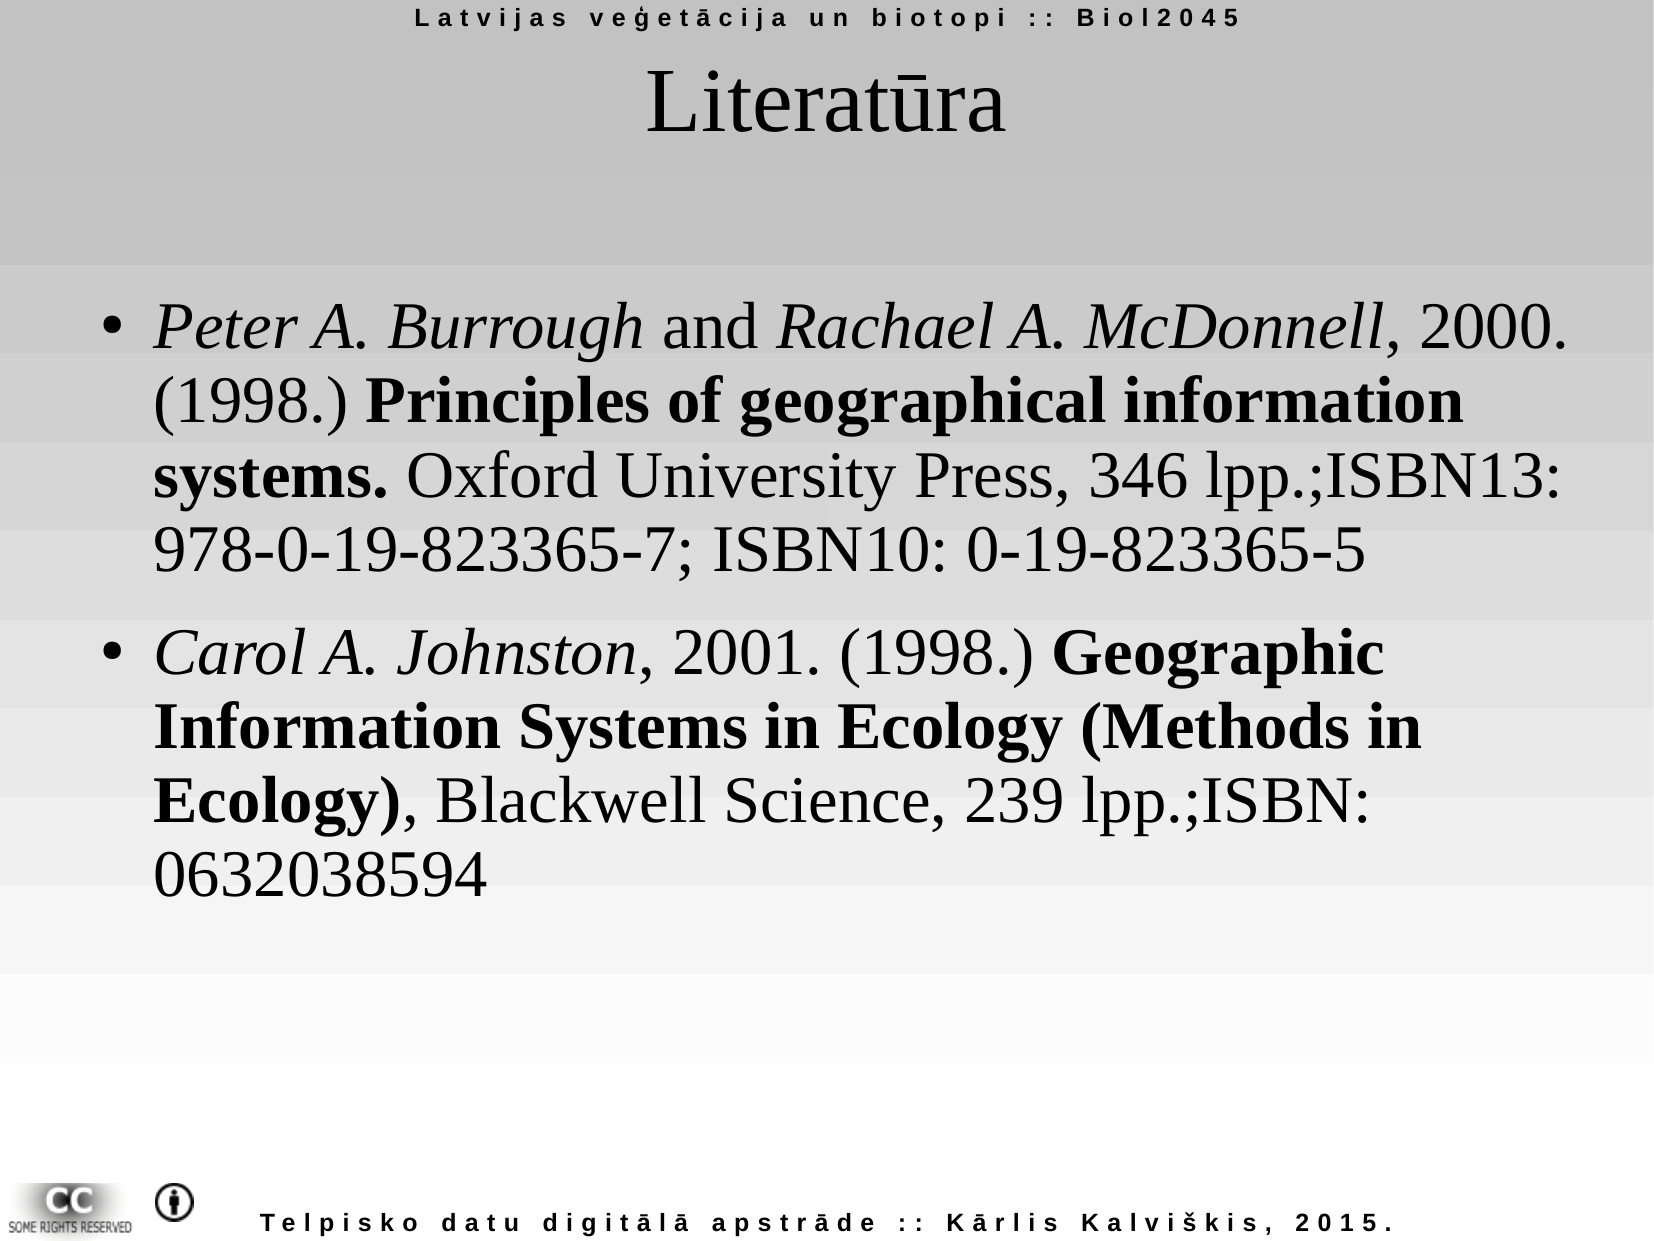

# Literatūra
Peter A. Burrough and Rachael A. McDonnell, 2000. (1998.) Principles of geographical information systems. Oxford University Press, 346 lpp.;ISBN13: 978-0-19-823365-7; ISBN10: 0-19-823365-5
Carol A. Johnston, 2001. (1998.) Geographic Information Systems in Ecology (Methods in Ecology), Blackwell Science, 239 lpp.;ISBN: 0632038594